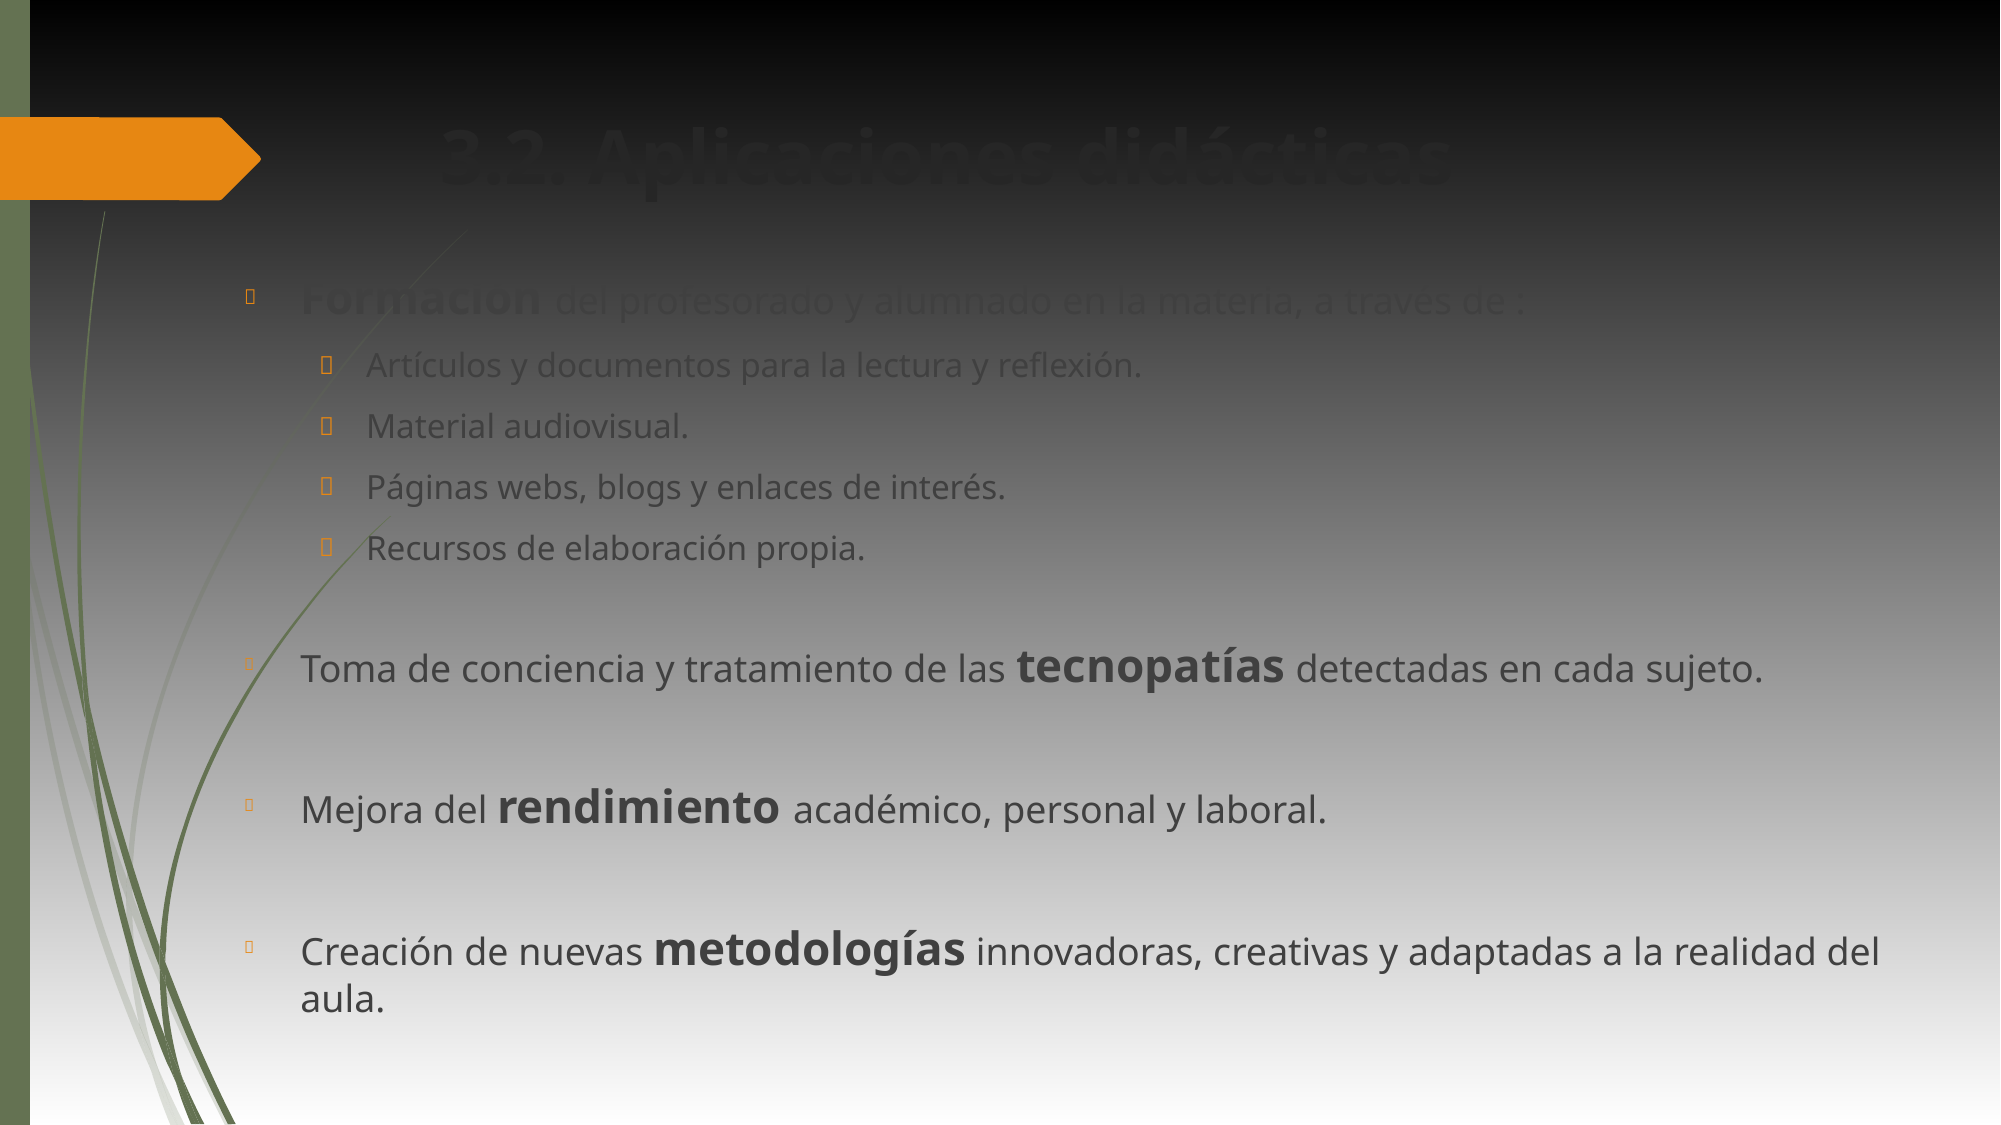

# 3.2. Aplicaciones didácticas
Formación del profesorado y alumnado en la materia, a través de :
Artículos y documentos para la lectura y reflexión.
Material audiovisual.
Páginas webs, blogs y enlaces de interés.
Recursos de elaboración propia.
Toma de conciencia y tratamiento de las tecnopatías detectadas en cada sujeto.
Mejora del rendimiento académico, personal y laboral.
Creación de nuevas metodologías innovadoras, creativas y adaptadas a la realidad del aula.